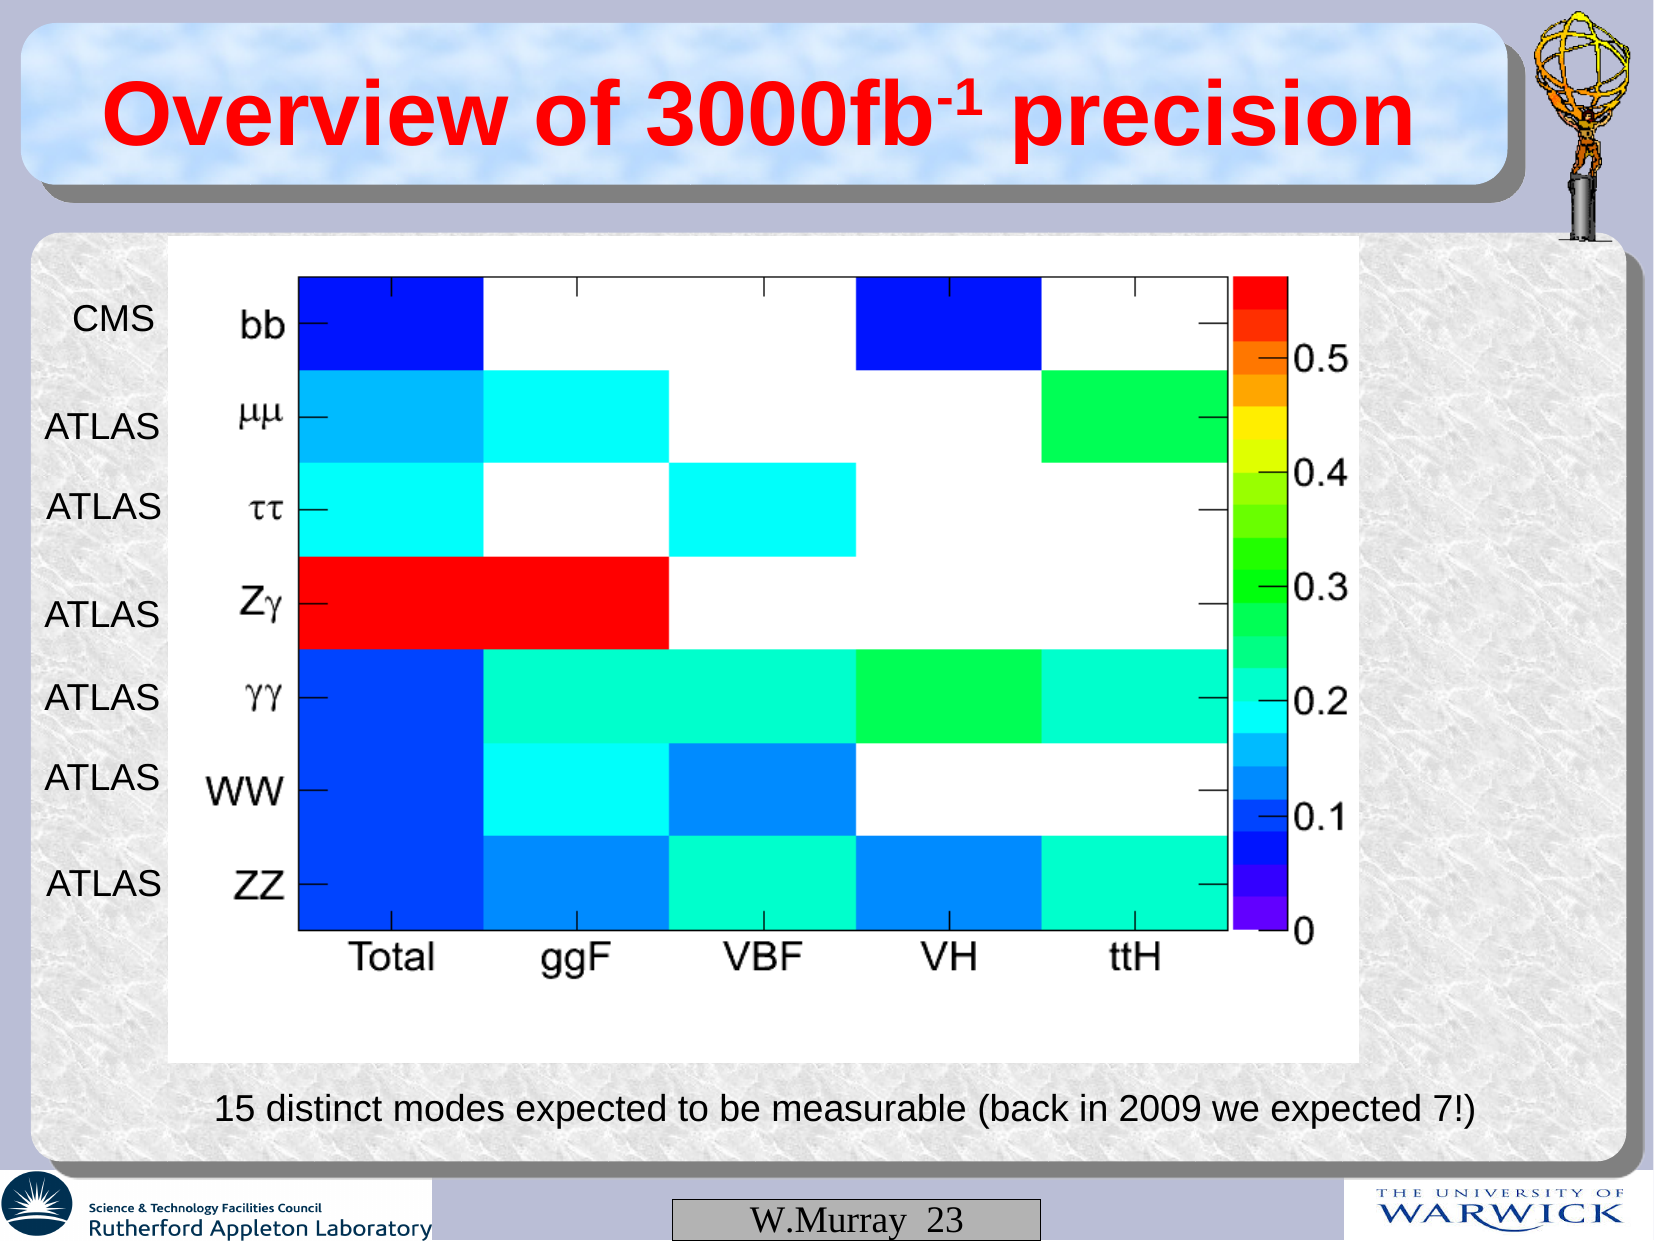

# Overview of 3000fb-1 precision
CMS
ATLAS
ATLAS
ATLAS
ATLAS
ATLAS
ATLAS
15 distinct modes expected to be measurable (back in 2009 we expected 7!)